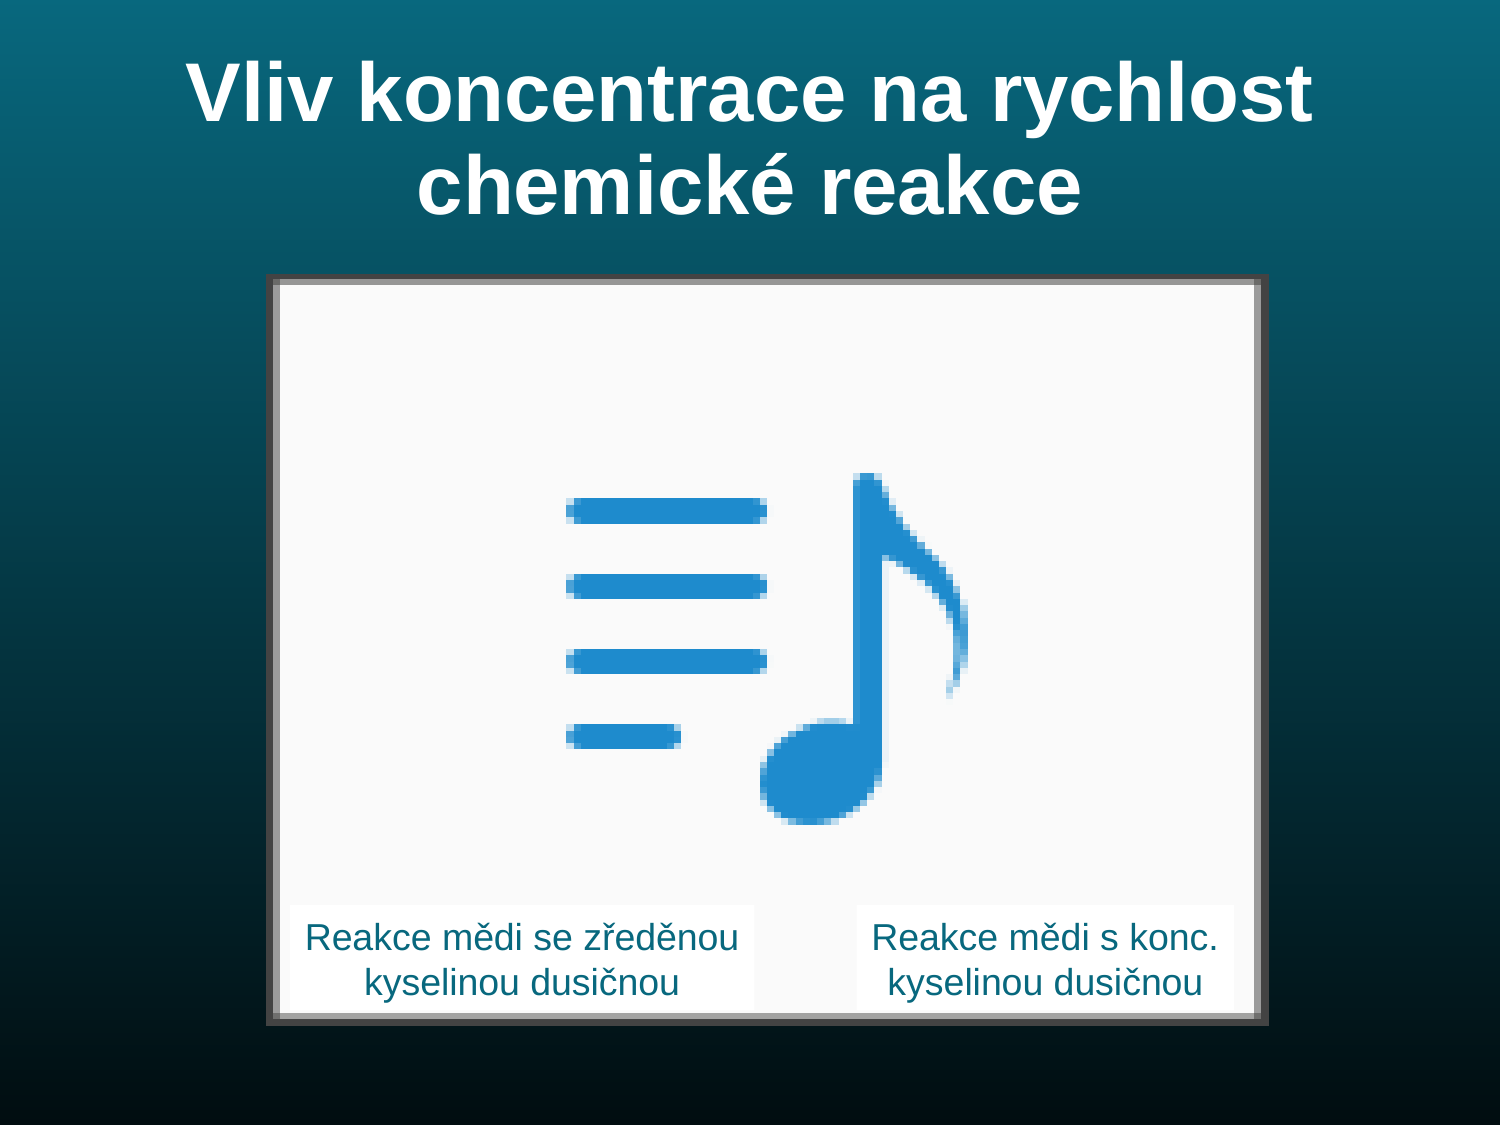

# Vliv koncentrace na rychlost chemické reakce
Reakce mědi se zředěnou
kyselinou dusičnou
Reakce mědi s konc.
kyselinou dusičnou